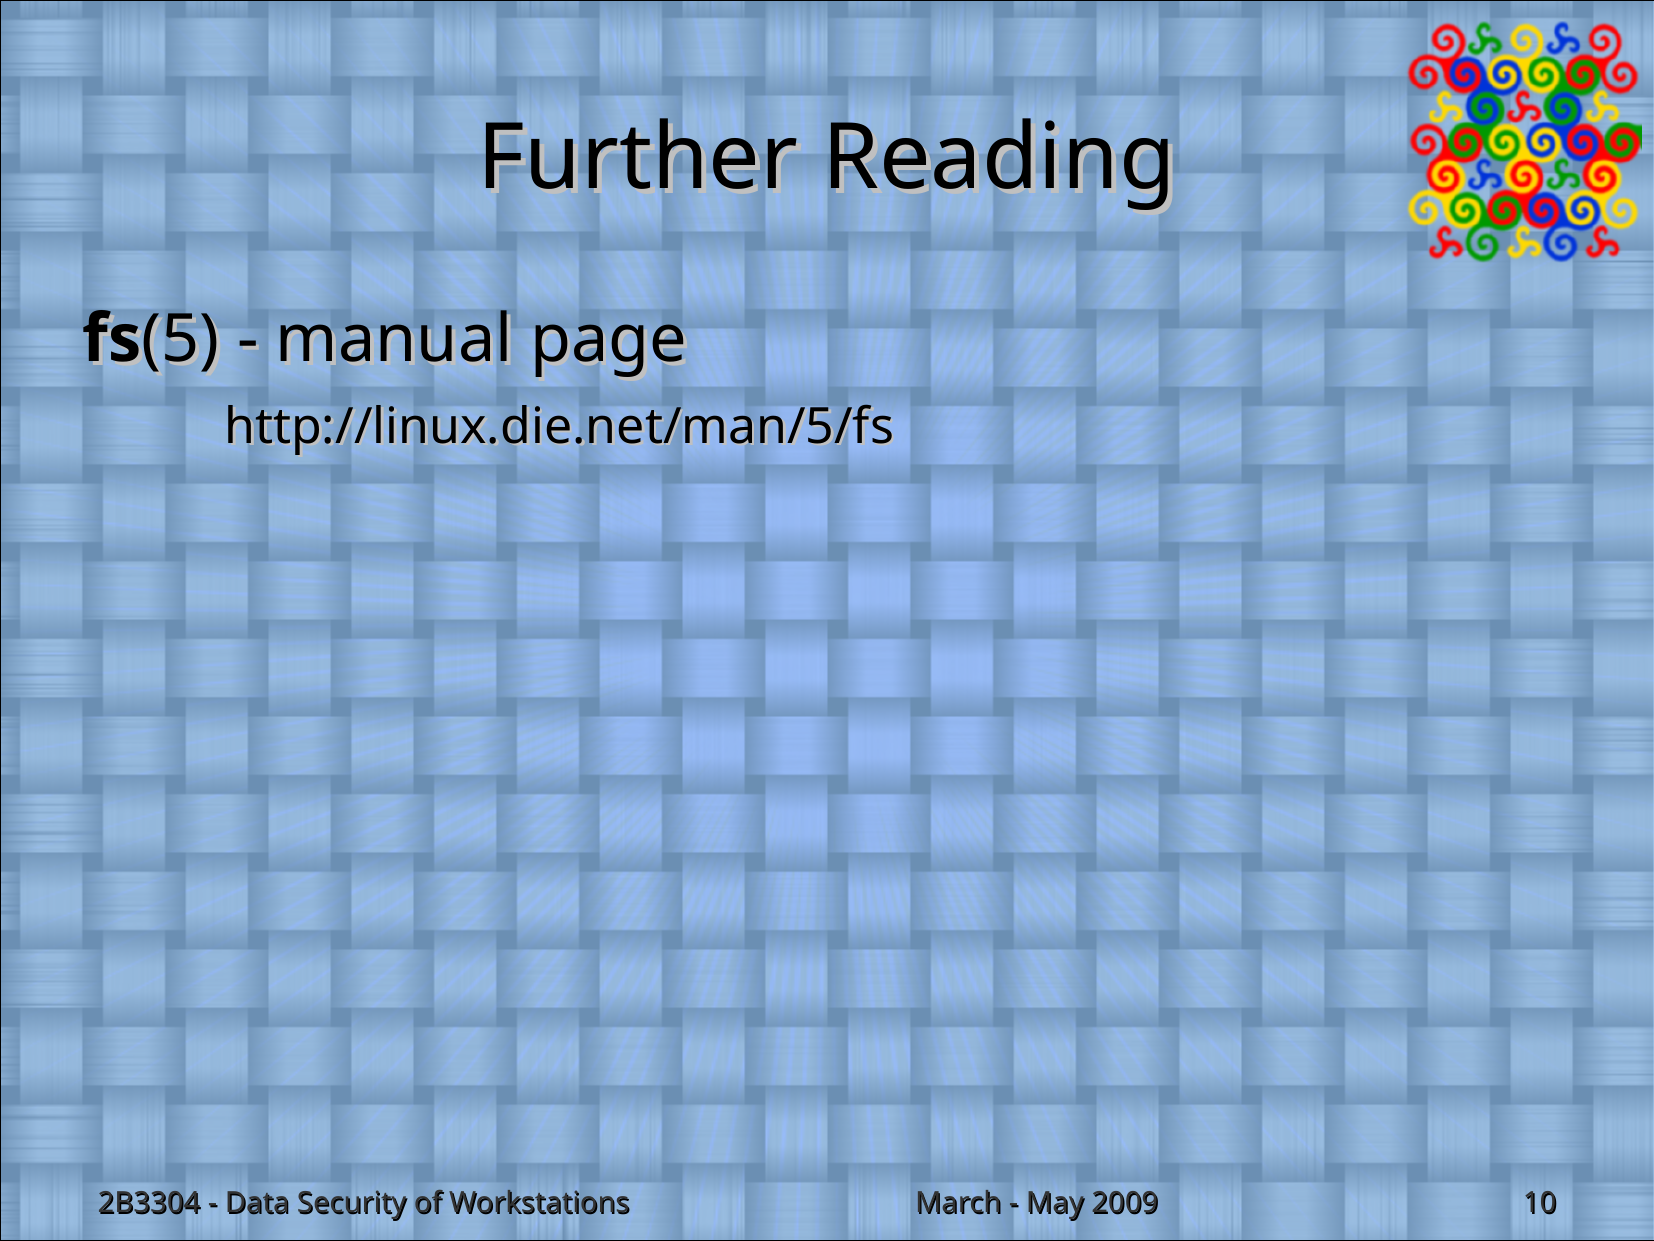

# Further Reading
fs(5) - manual page
http://linux.die.net/man/5/fs